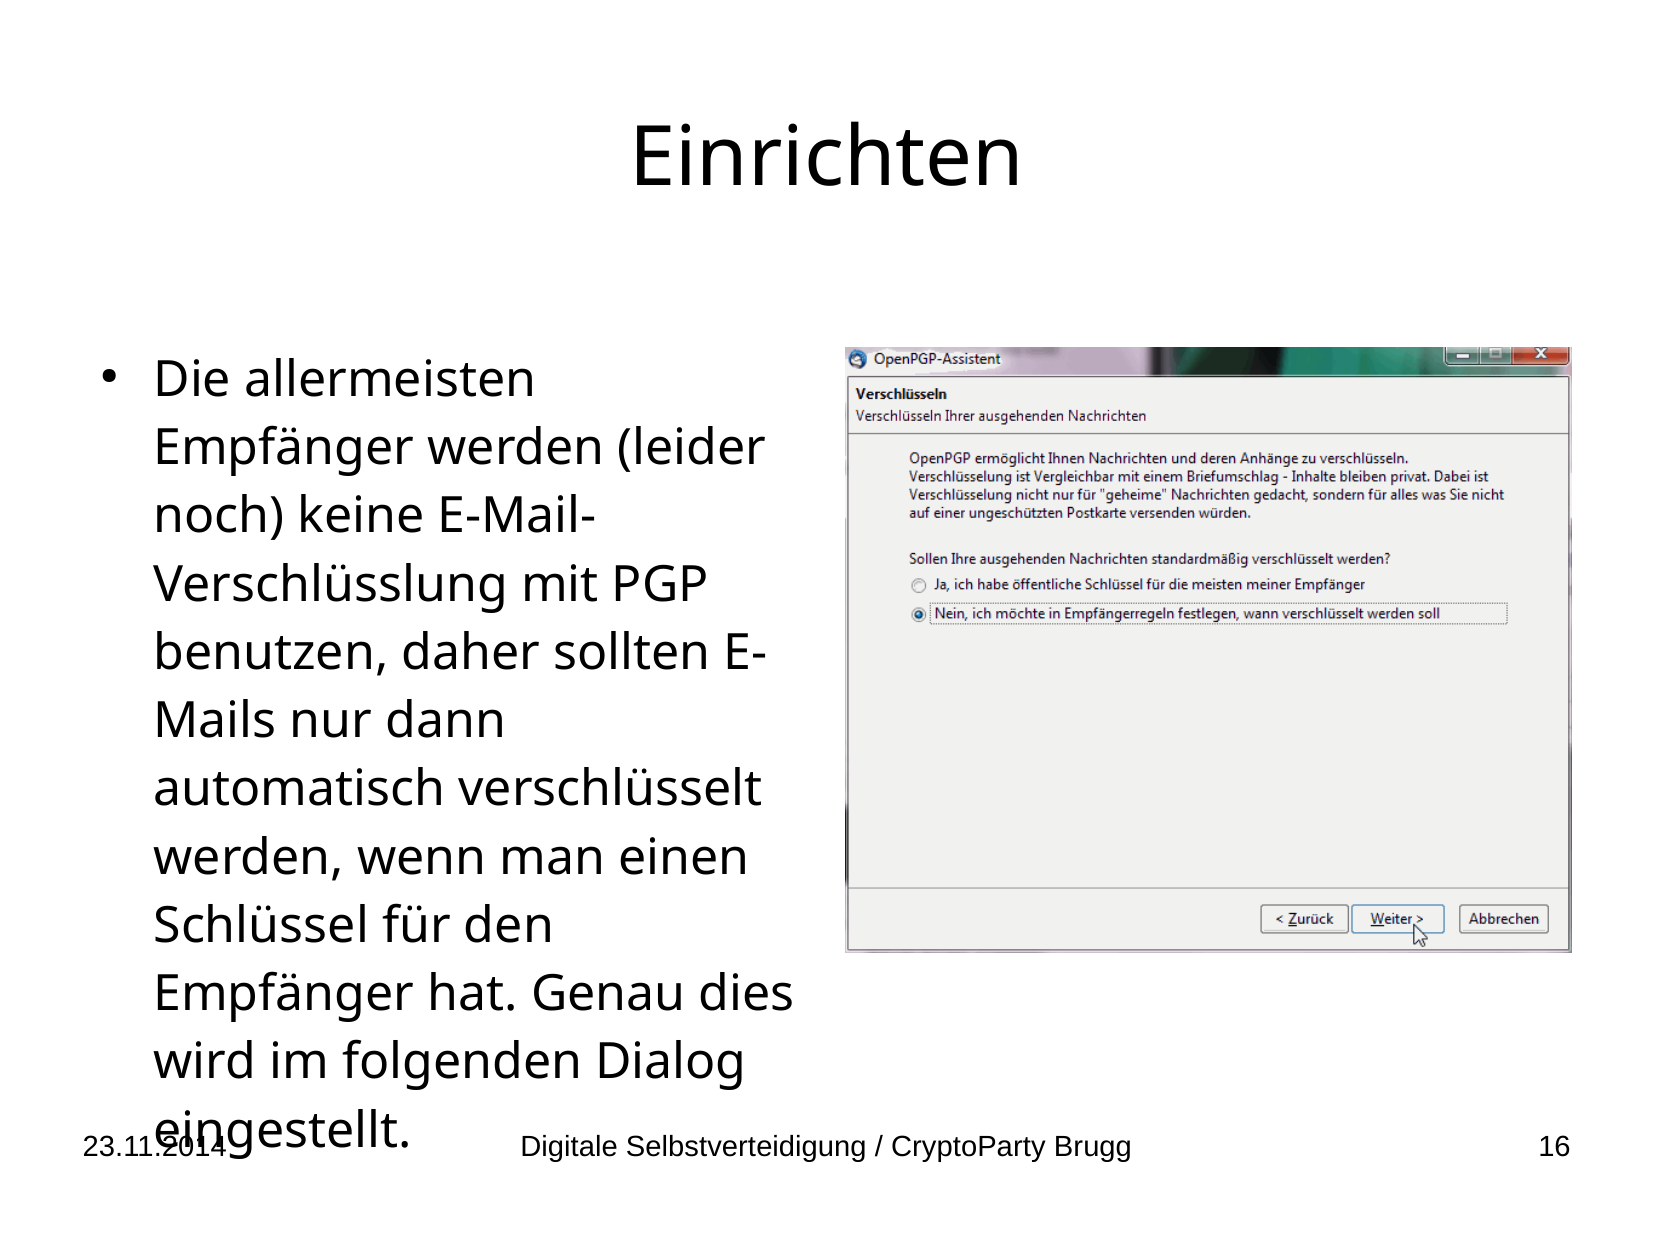

# Einrichten
Die allermeisten Empfänger werden (leider noch) keine E-Mail-Verschlüsslung mit PGP benutzen, daher sollten E-Mails nur dann automatisch verschlüsselt werden, wenn man einen Schlüssel für den Empfänger hat. Genau dies wird im folgenden Dialog eingestellt.
23.11.2014
Digitale Selbstverteidigung / CryptoParty Brugg
16